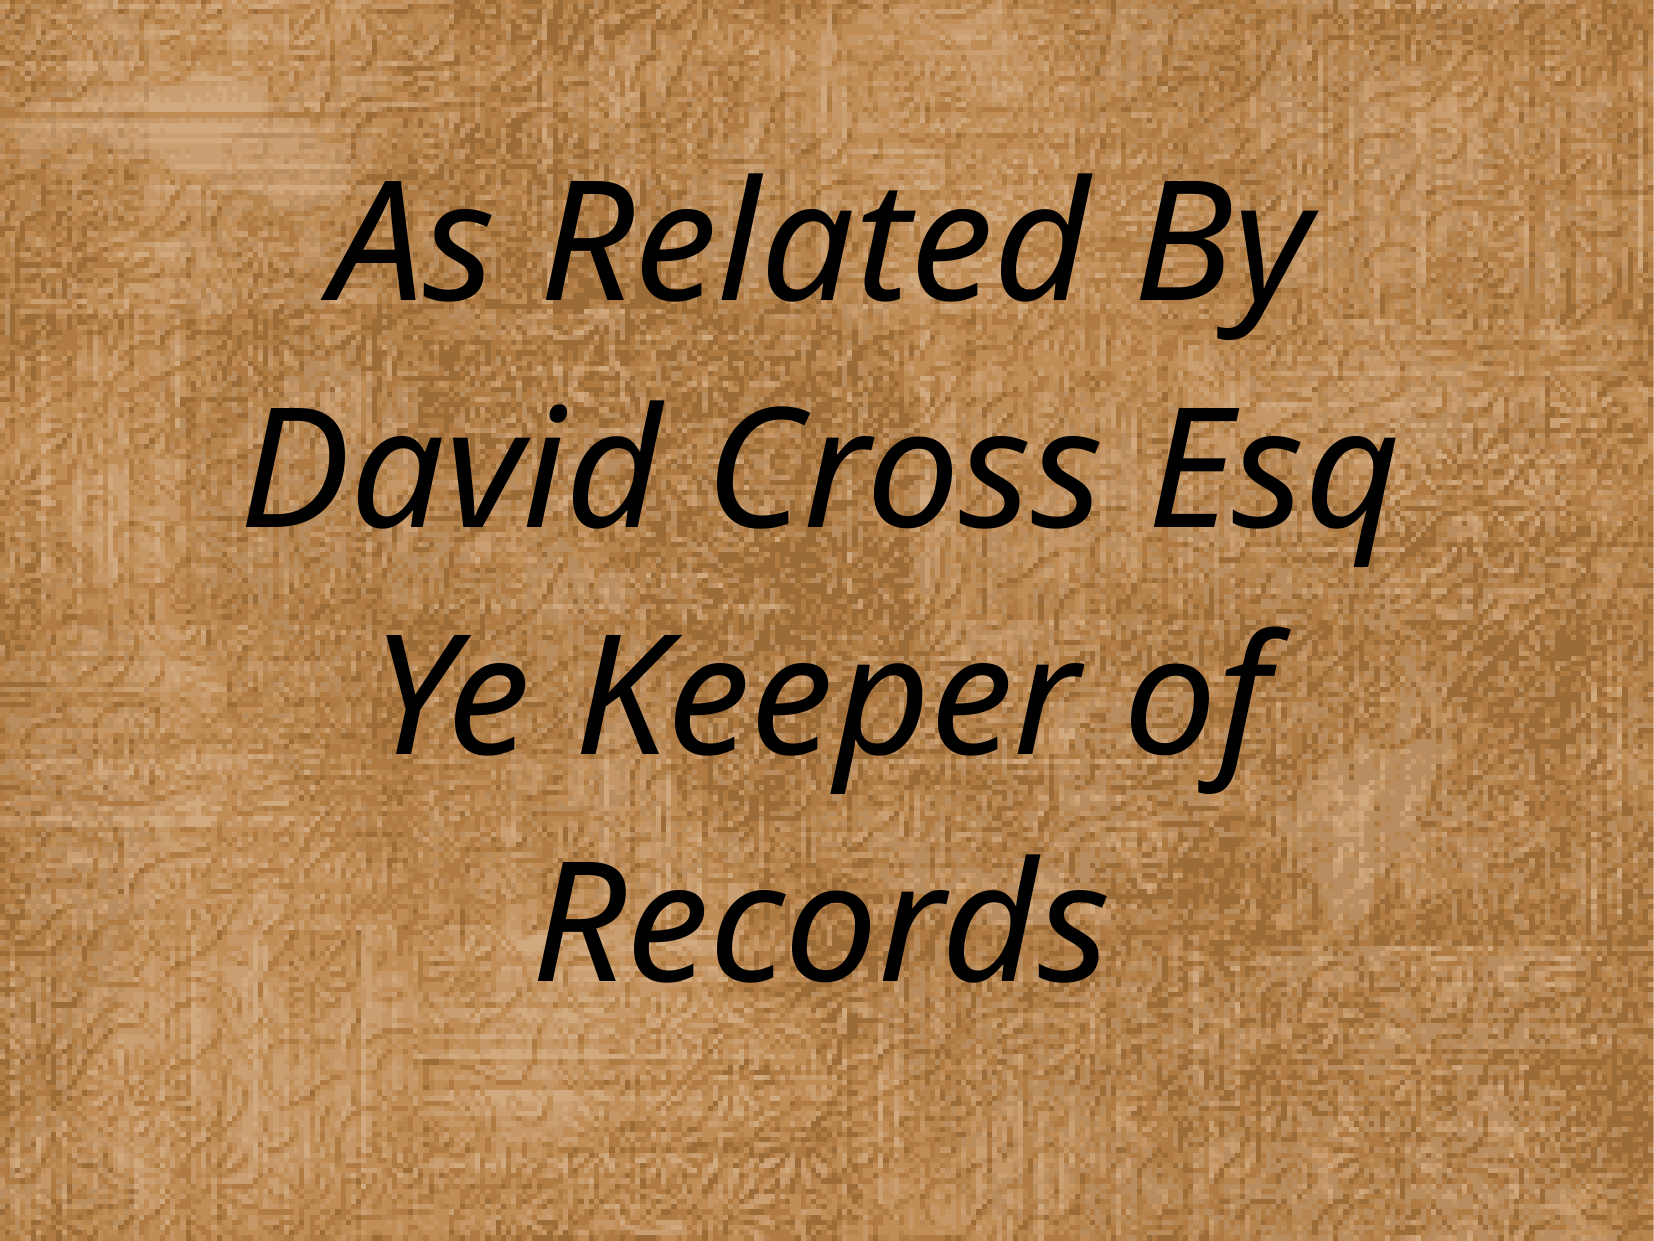

# As Related By David Cross Esq Ye Keeper of Records